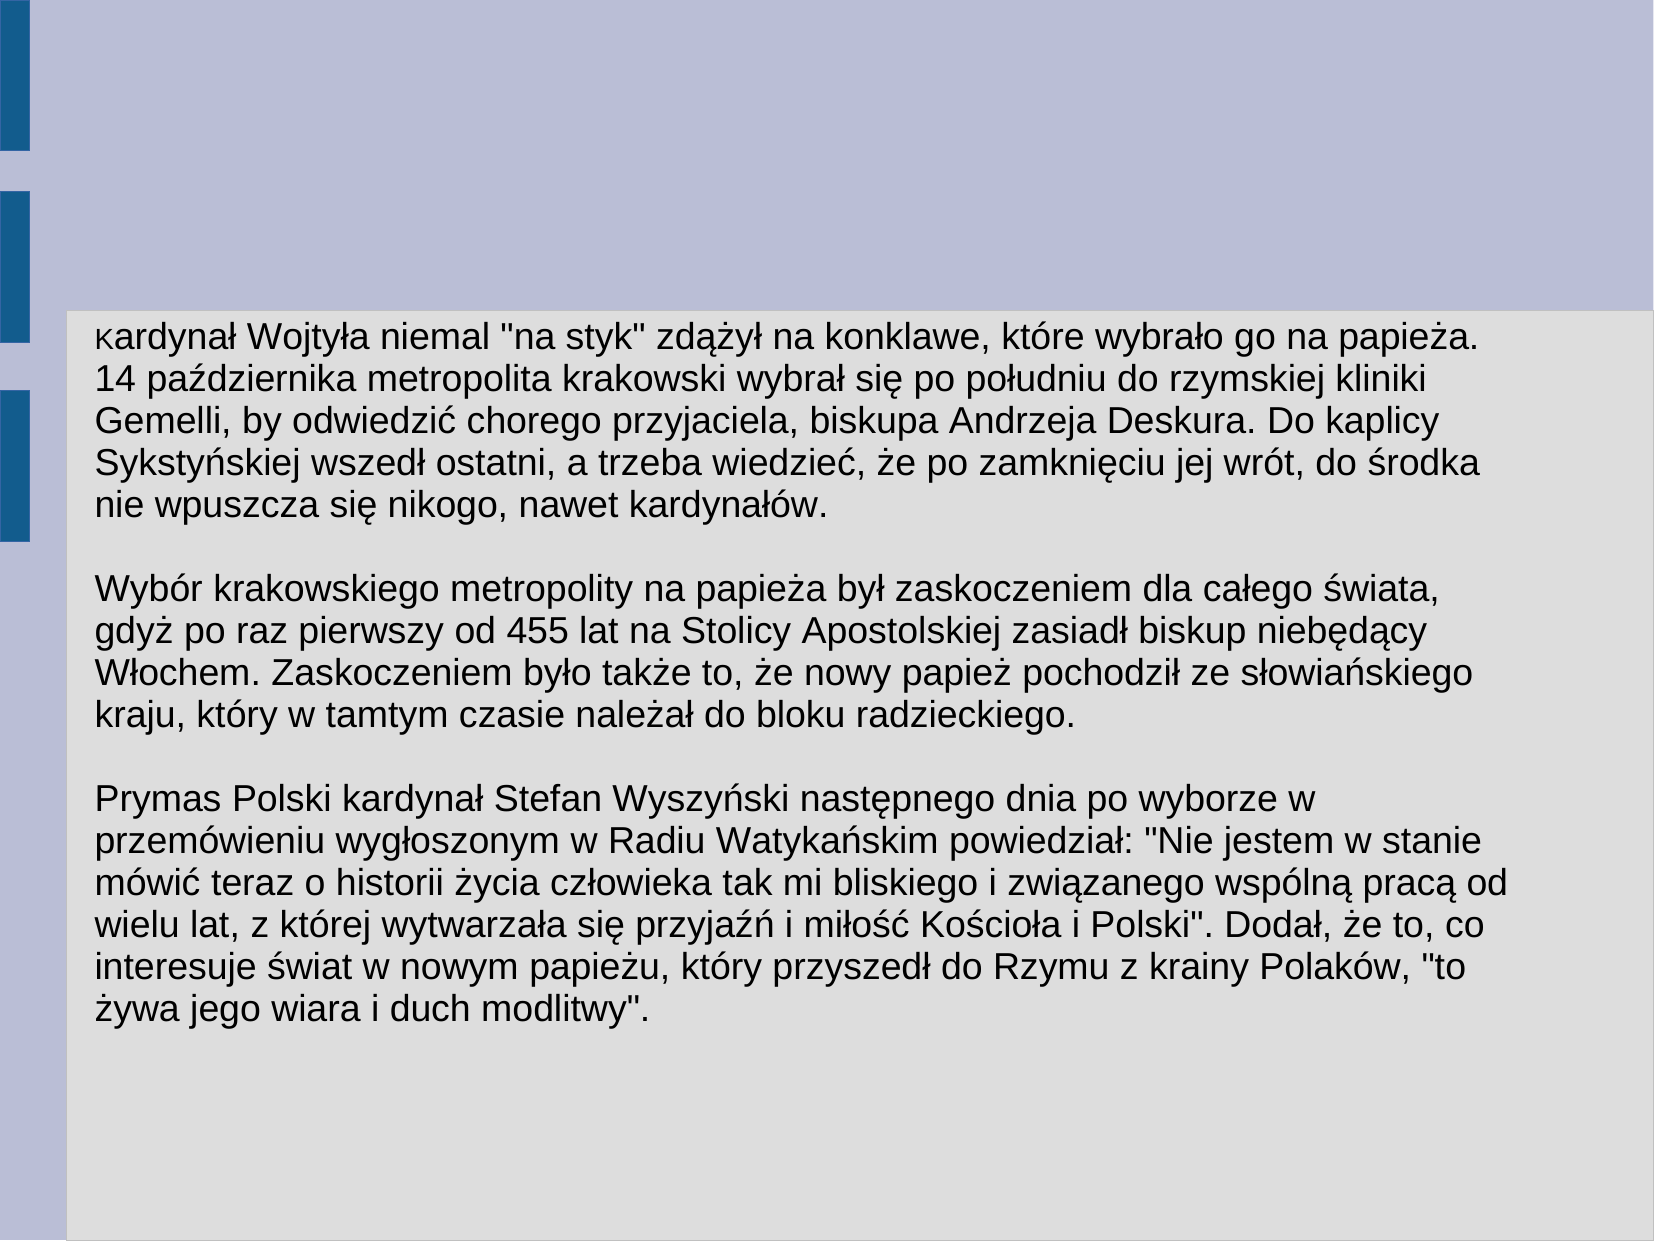

#
Kardynał Wojtyła niemal "na styk" zdążył na konklawe, które wybrało go na papieża. 14 października metropolita krakowski wybrał się po południu do rzymskiej kliniki Gemelli, by odwiedzić chorego przyjaciela, biskupa Andrzeja Deskura. Do kaplicy Sykstyńskiej wszedł ostatni, a trzeba wiedzieć, że po zamknięciu jej wrót, do środka nie wpuszcza się nikogo, nawet kardynałów.
Wybór krakowskiego metropolity na papieża był zaskoczeniem dla całego świata, gdyż po raz pierwszy od 455 lat na Stolicy Apostolskiej zasiadł biskup niebędący Włochem. Zaskoczeniem było także to, że nowy papież pochodził ze słowiańskiego kraju, który w tamtym czasie należał do bloku radzieckiego.
Prymas Polski kardynał Stefan Wyszyński następnego dnia po wyborze w przemówieniu wygłoszonym w Radiu Watykańskim powiedział: "Nie jestem w stanie mówić teraz o historii życia człowieka tak mi bliskiego i związanego wspólną pracą od wielu lat, z której wytwarzała się przyjaźń i miłość Kościoła i Polski". Dodał, że to, co interesuje świat w nowym papieżu, który przyszedł do Rzymu z krainy Polaków, "to żywa jego wiara i duch modlitwy".